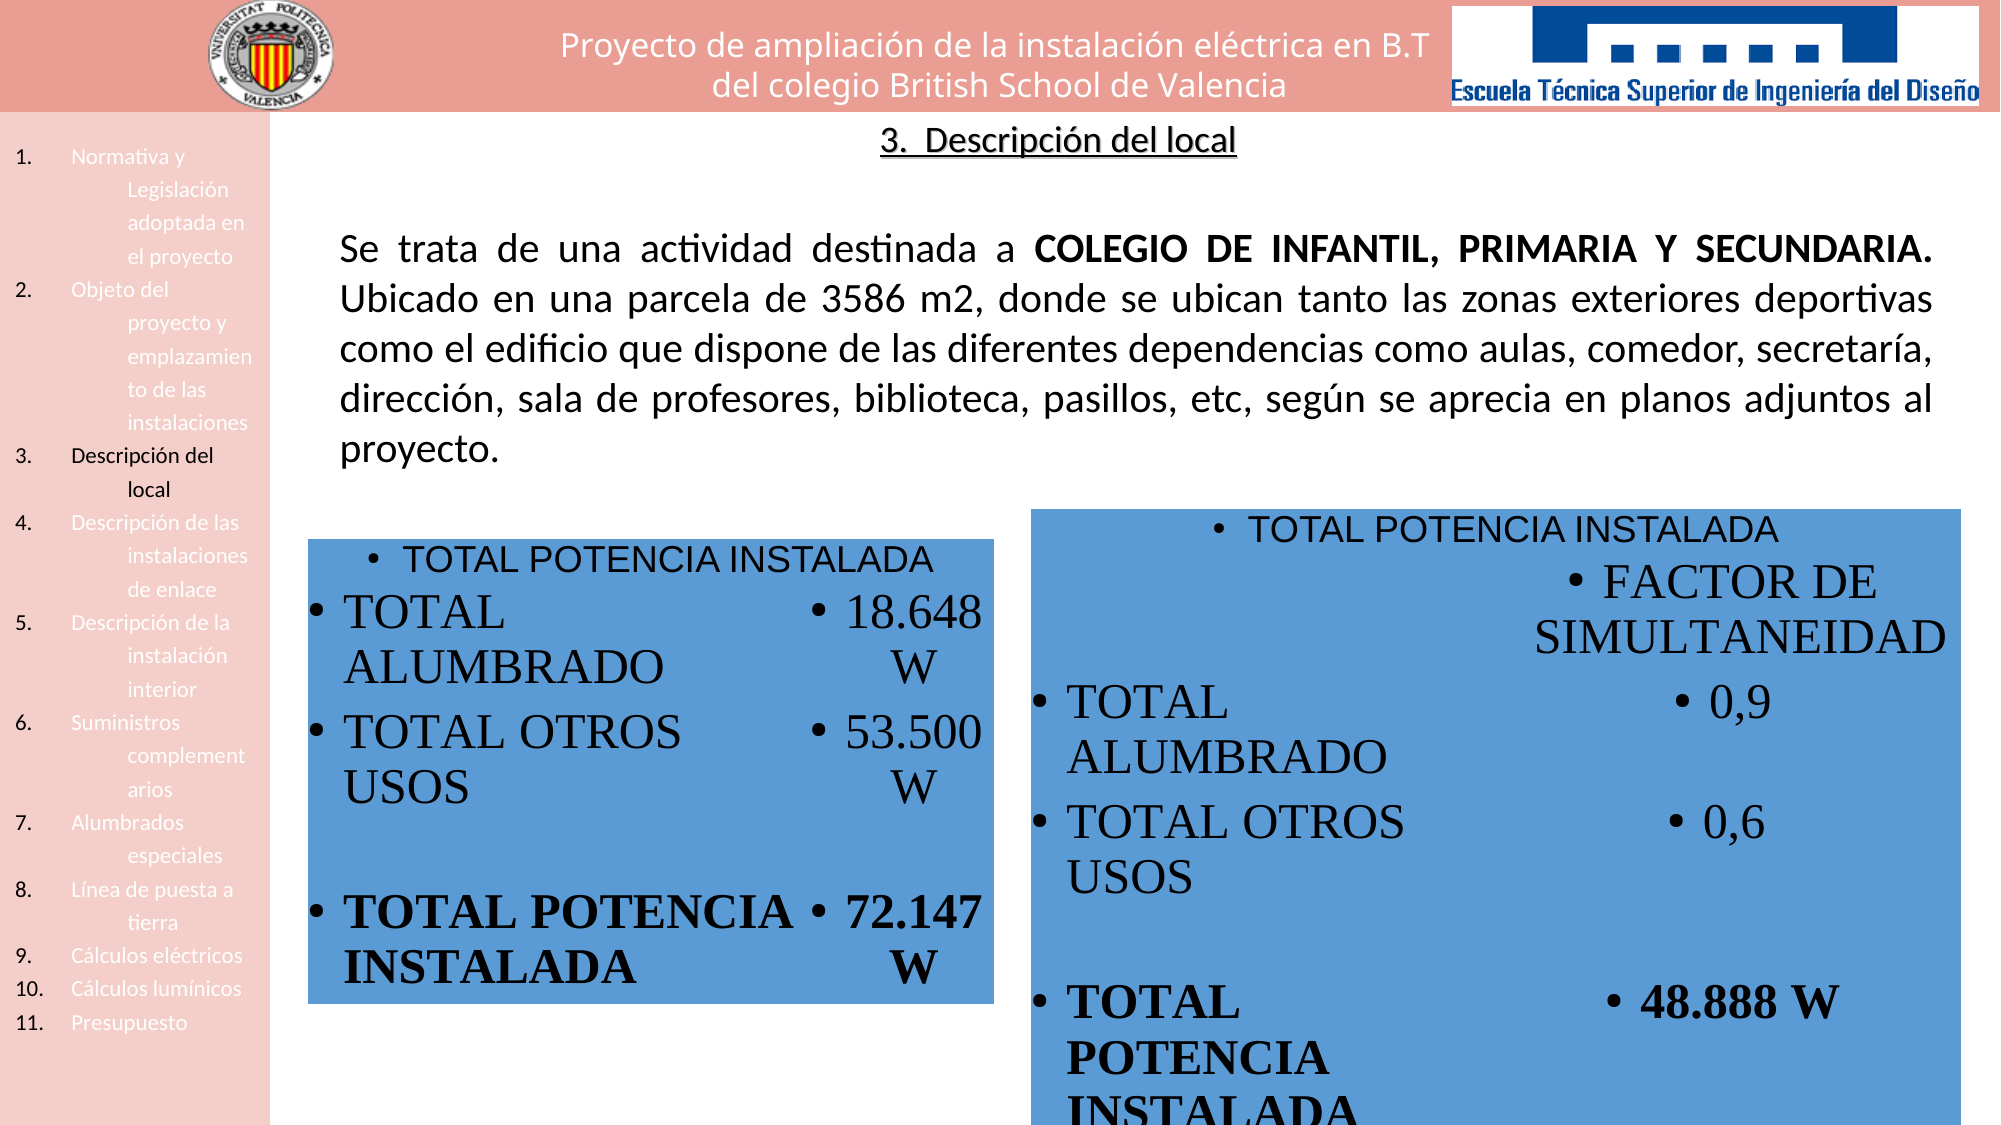

Proyecto de ampliación de la instalación eléctrica en B.T
del colegio British School de Valencia
3. Descripción del local
Normativa y Legislación adoptada en el proyecto
Objeto del proyecto y emplazamiento de las instalaciones
Descripción del local
Descripción de las instalaciones de enlace
Descripción de la instalación interior
Suministros complementarios
Alumbrados especiales
Línea de puesta a tierra
Cálculos eléctricos
Cálculos lumínicos
Presupuesto
Se trata de una actividad destinada a COLEGIO DE INFANTIL, PRIMARIA Y SECUNDARIA. Ubicado en una parcela de 3586 m2, donde se ubican tanto las zonas exteriores deportivas como el edificio que dispone de las diferentes dependencias como aulas, comedor, secretaría, dirección, sala de profesores, biblioteca, pasillos, etc, según se aprecia en planos adjuntos al proyecto.
| TOTAL POTENCIA INSTALADA | |
| --- | --- |
| | FACTOR DE SIMULTANEIDAD |
| TOTAL ALUMBRADO | 0,9 |
| TOTAL OTROS USOS | 0,6 |
| | |
| TOTAL POTENCIA INSTALADA | 48.888 W |
| TOTAL POTENCIA INSTALADA | |
| --- | --- |
| TOTAL ALUMBRADO | 18.648W |
| TOTAL OTROS USOS | 53.500 W |
| | |
| TOTAL POTENCIA INSTALADA | 72.147 W |